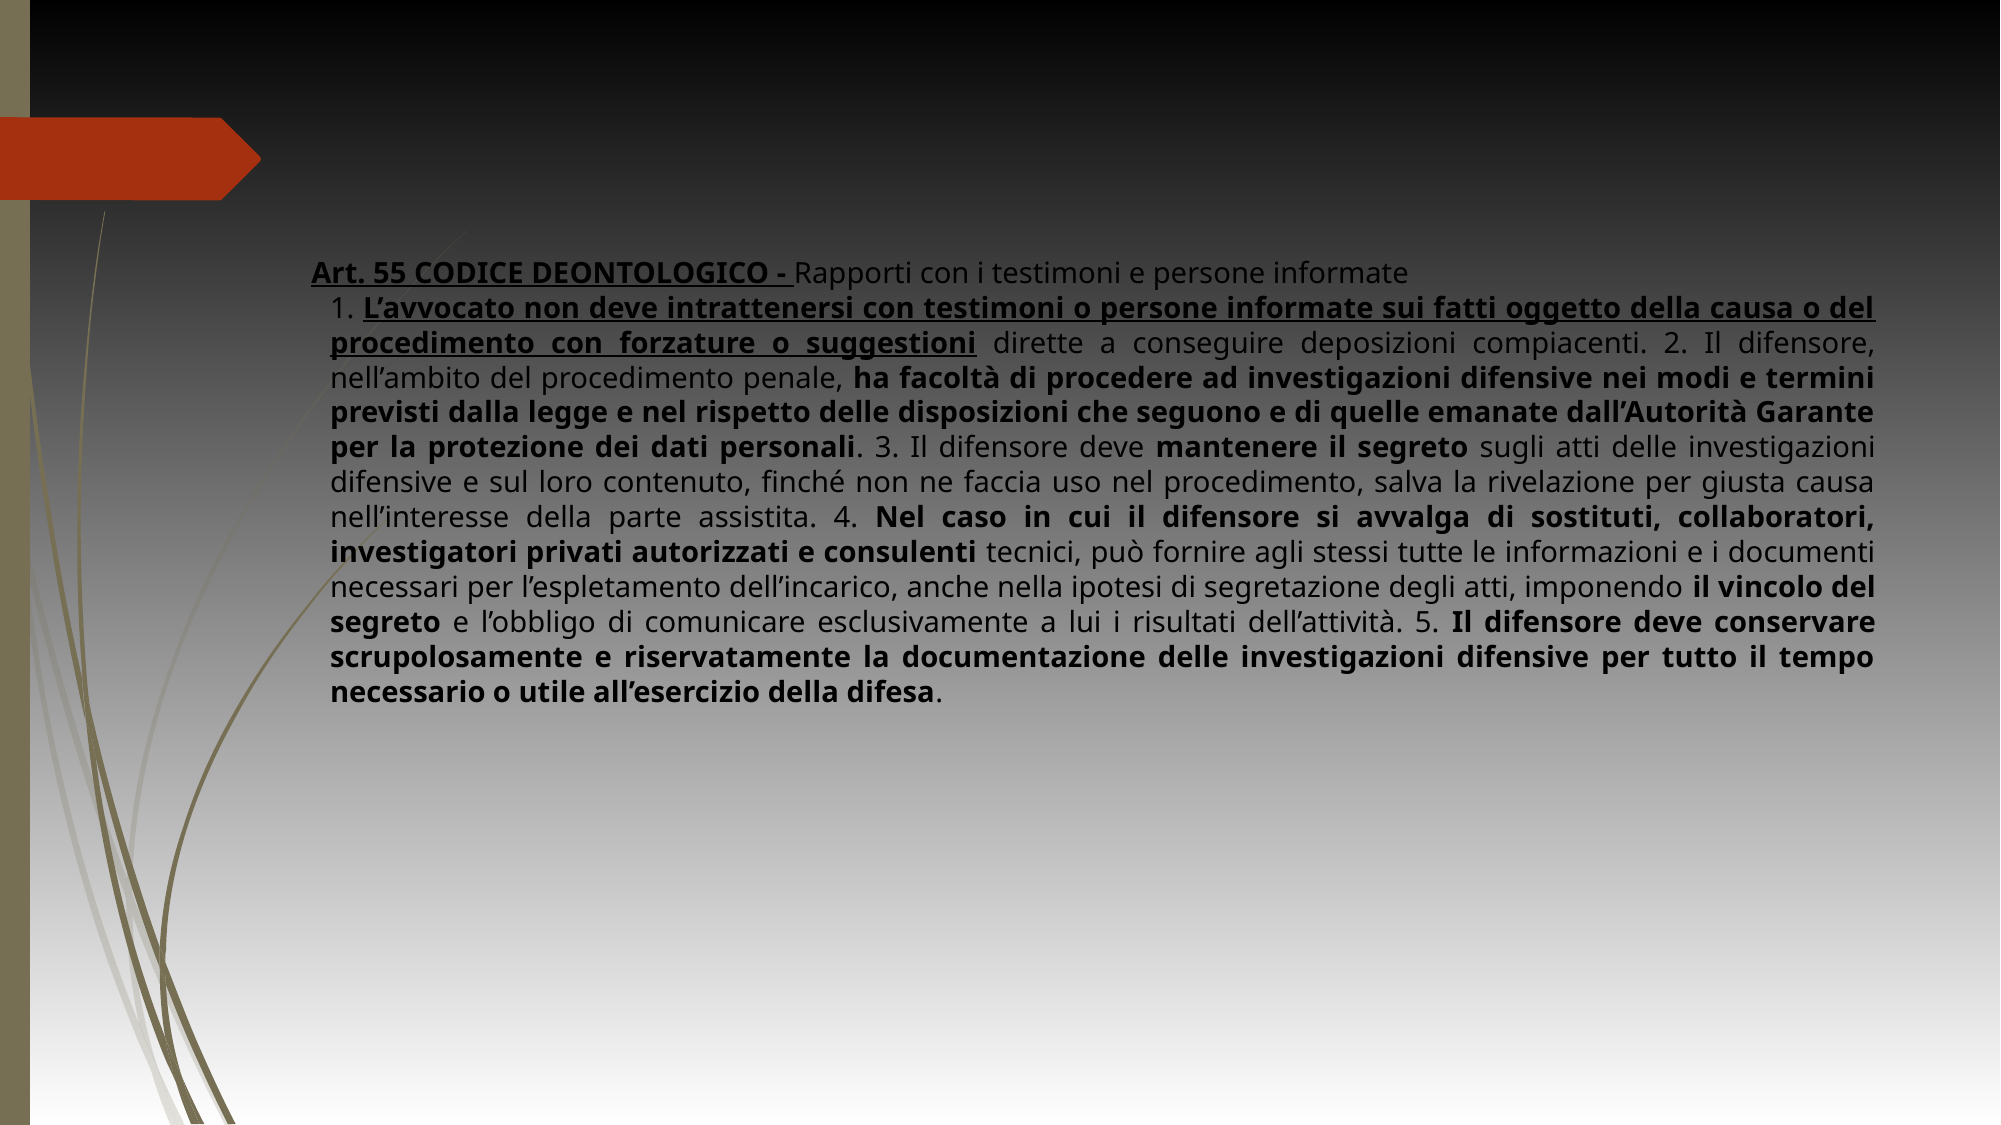

# Art. 55 CODICE DEONTOLOGICO - Rapporti con i testimoni e persone informate
1. L’avvocato non deve intrattenersi con testimoni o persone informate sui fatti oggetto della causa o del procedimento con forzature o suggestioni dirette a conseguire deposizioni compiacenti. 2. Il difensore, nell’ambito del procedimento penale, ha facoltà di procedere ad investigazioni difensive nei modi e termini previsti dalla legge e nel rispetto delle disposizioni che seguono e di quelle emanate dall’Autorità Garante per la protezione dei dati personali. 3. Il difensore deve mantenere il segreto sugli atti delle investigazioni difensive e sul loro contenuto, finché non ne faccia uso nel procedimento, salva la rivelazione per giusta causa nell’interesse della parte assistita. 4. Nel caso in cui il difensore si avvalga di sostituti, collaboratori, investigatori privati autorizzati e consulenti tecnici, può fornire agli stessi tutte le informazioni e i documenti necessari per l’espletamento dell’incarico, anche nella ipotesi di segretazione degli atti, imponendo il vincolo del segreto e l’obbligo di comunicare esclusivamente a lui i risultati dell’attività. 5. Il difensore deve conservare scrupolosamente e riservatamente la documentazione delle investigazioni difensive per tutto il tempo necessario o utile all’esercizio della difesa.